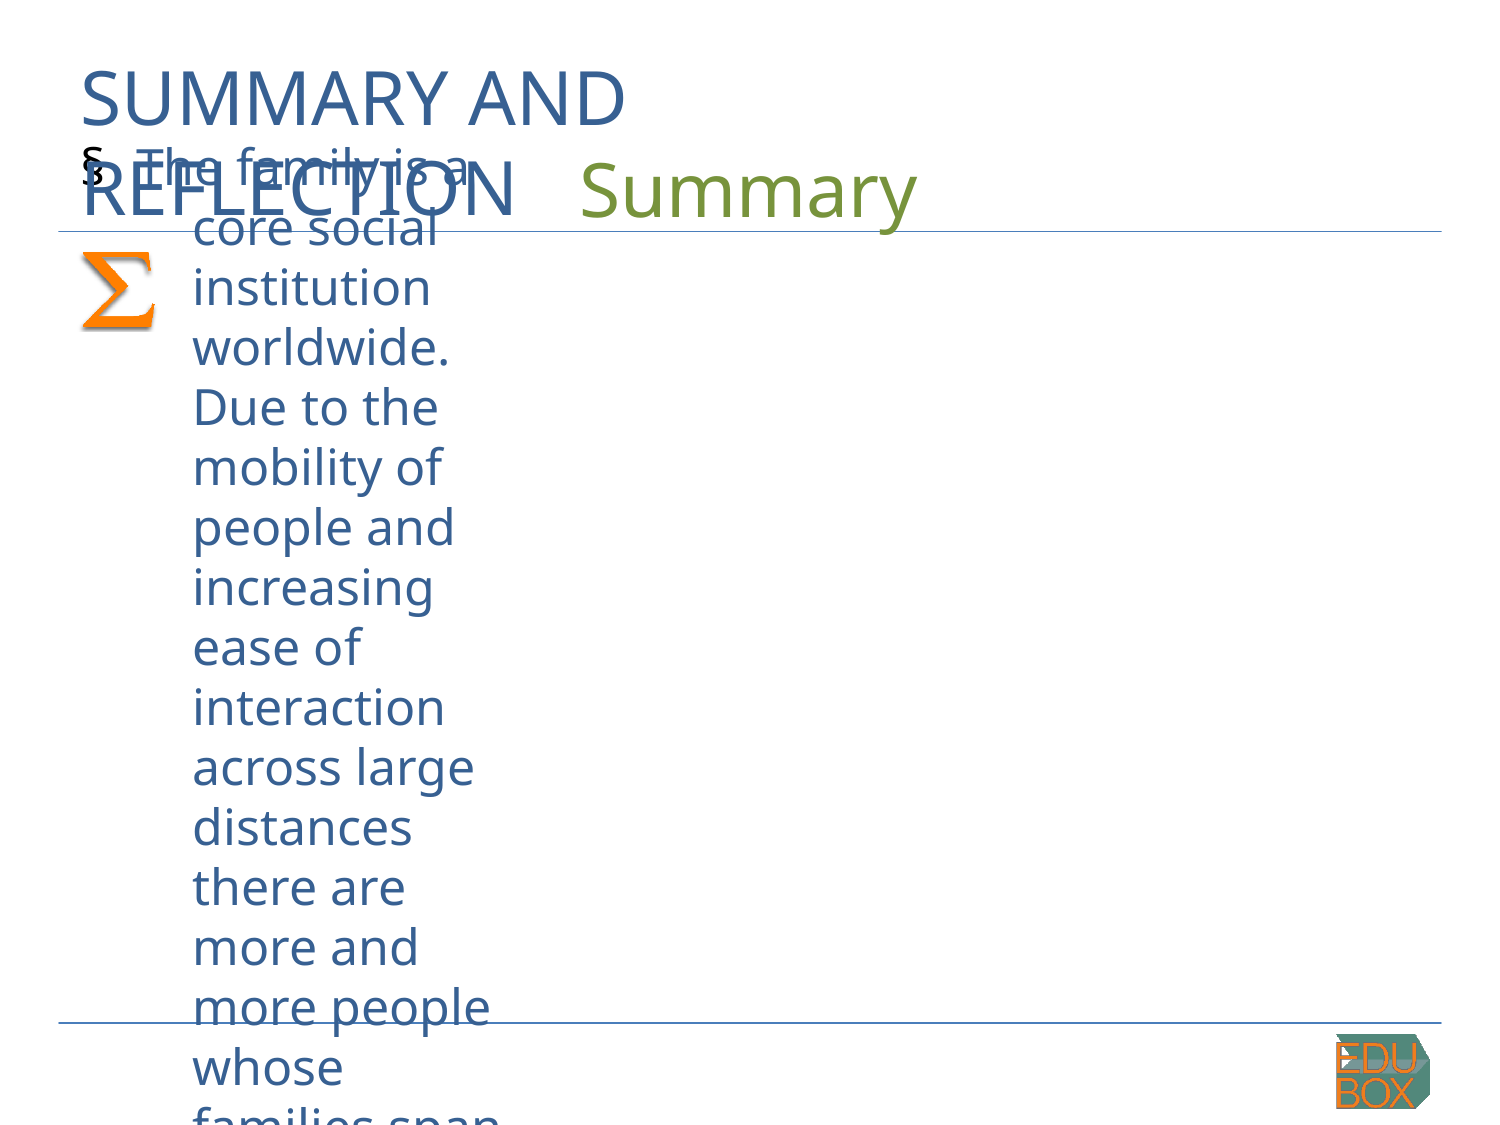

SUMMARY AND REFLECTION
# The family is a core social institution worldwide. Due to the mobility of people and increasing ease of interaction across large distances there are more and more people whose families span across country borders or even continents and there is a growing number of people who live in transnational families.
Summary